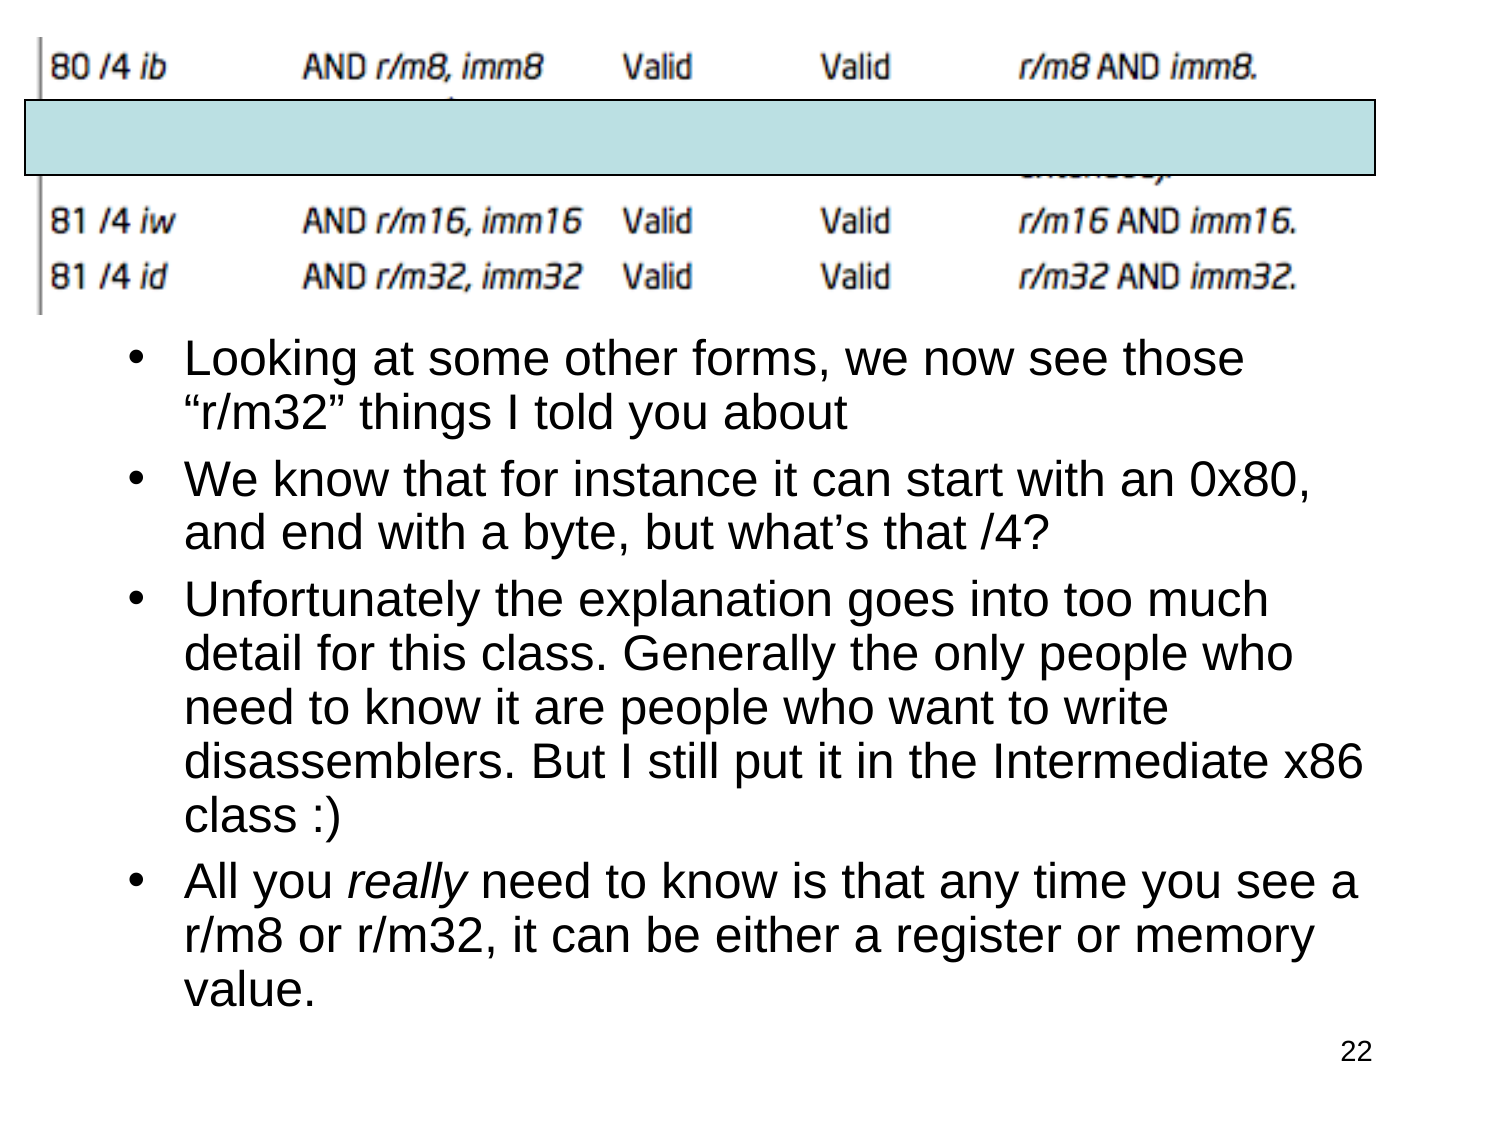

# Further AND variations
Looking at some other forms, we now see those “r/m32” things I told you about
We know that for instance it can start with an 0x80, and end with a byte, but what’s that /4?
Unfortunately the explanation goes into too much detail for this class. Generally the only people who need to know it are people who want to write disassemblers. But I still put it in the Intermediate x86 class :)
All you really need to know is that any time you see a r/m8 or r/m32, it can be either a register or memory value.